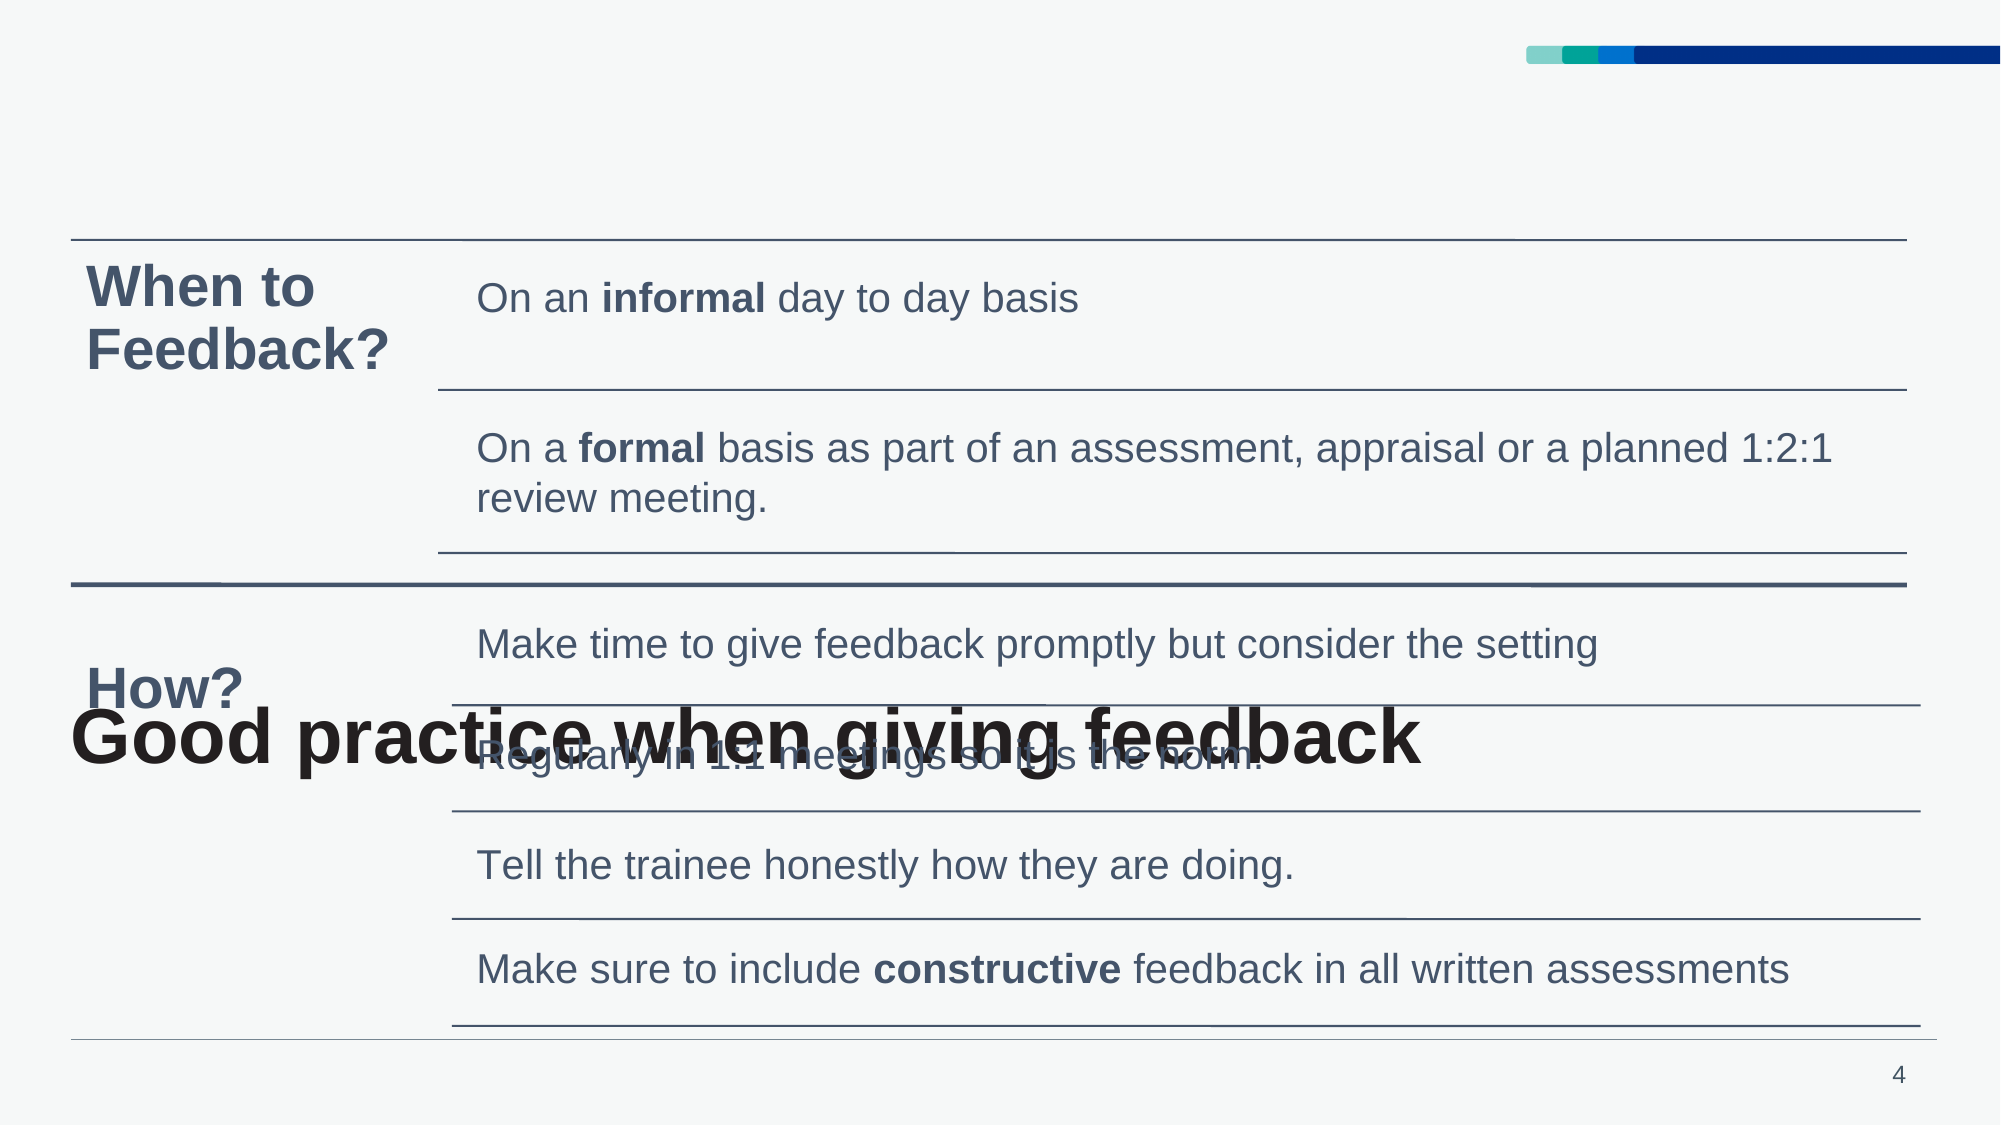

When to Feedback?
On an informal day to day basis
On a formal basis as part of an assessment, appraisal or a planned 1:2:1 review meeting.
Make time to give feedback promptly but consider the setting
How?
Regularly in 1:1 meetings so it is the norm.
Tell the trainee honestly how they are doing.
Make sure to include constructive feedback in all written assessments
# Good practice when giving feedback